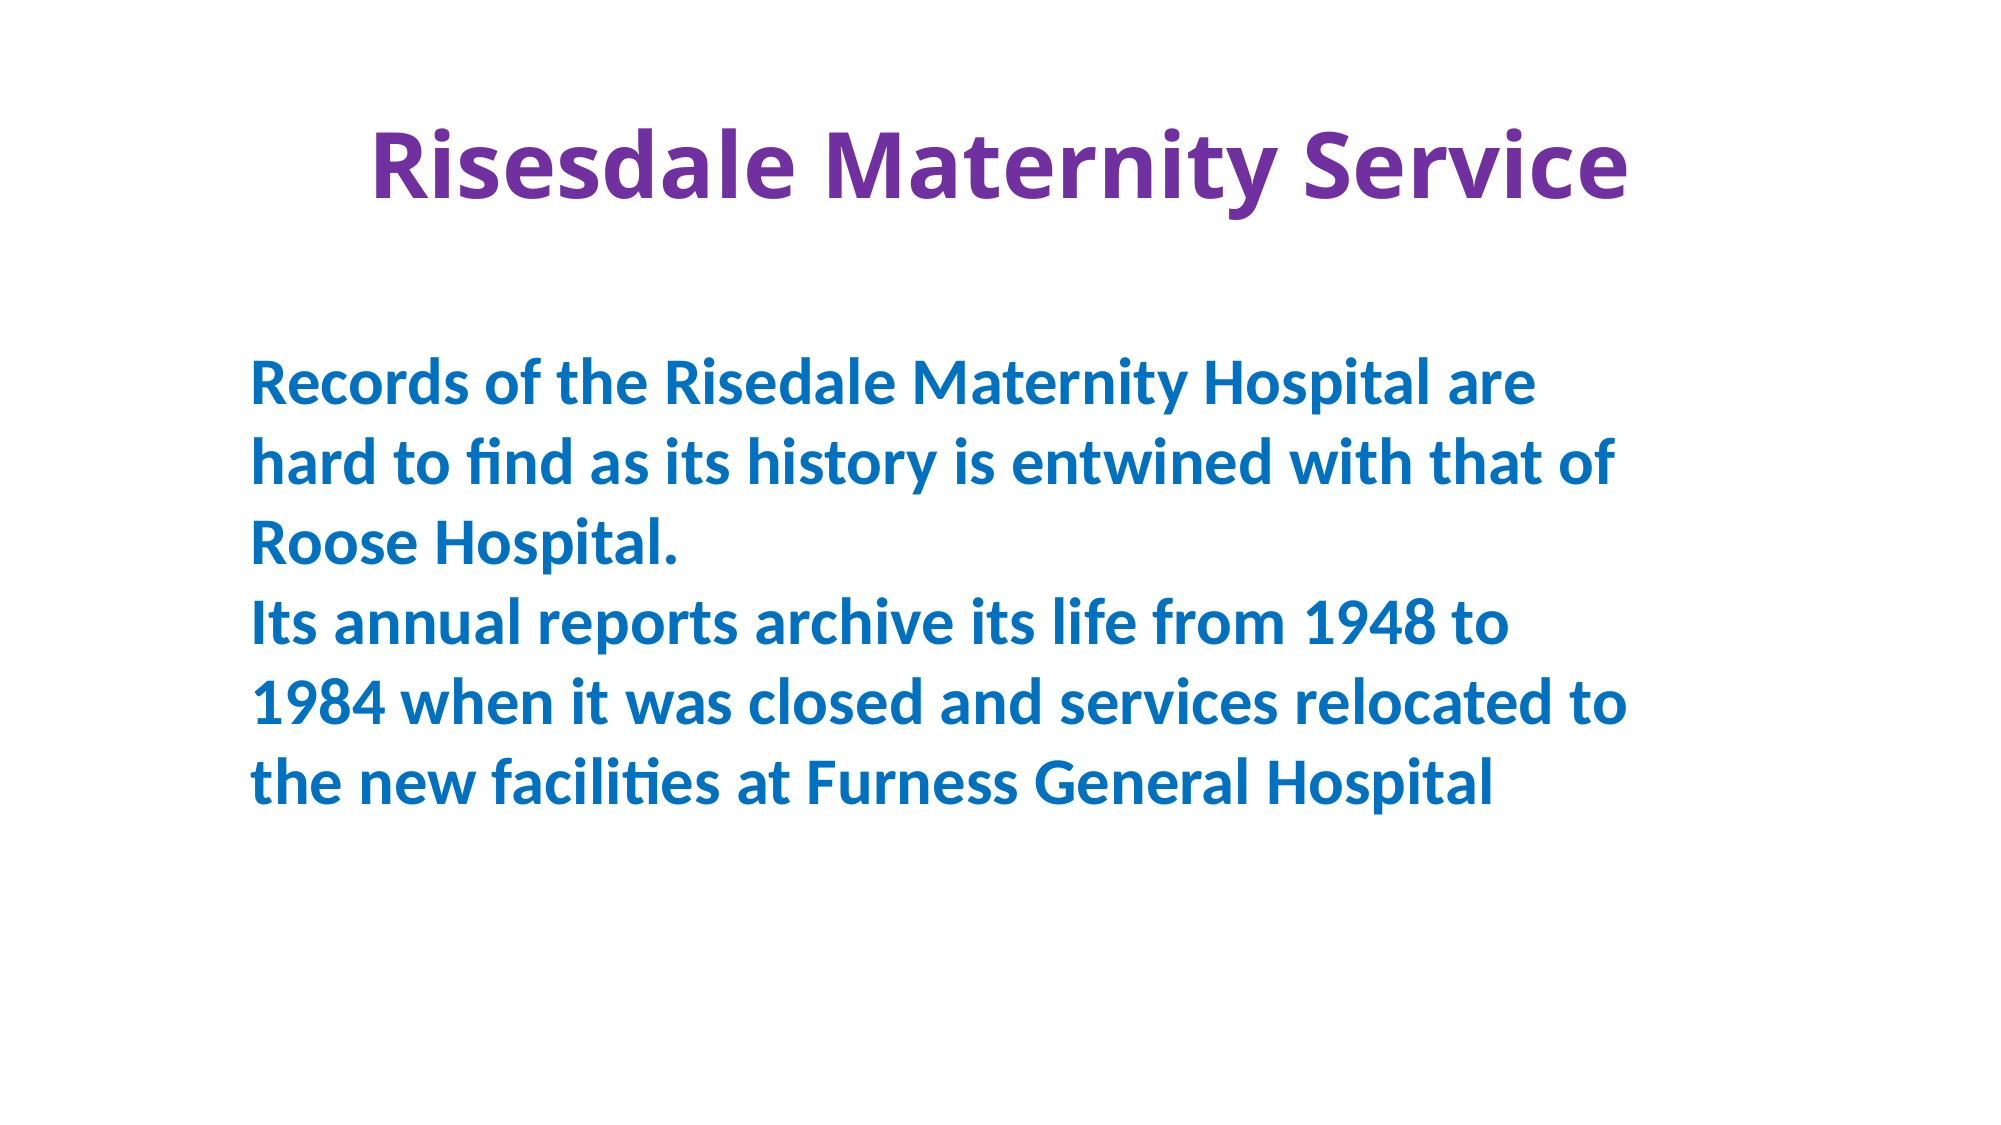

# Risesdale Maternity Service
Records of the Risedale Maternity Hospital are hard to find as its history is entwined with that of Roose Hospital.
Its annual reports archive its life from 1948 to 1984 when it was closed and services relocated to the new facilities at Furness General Hospital